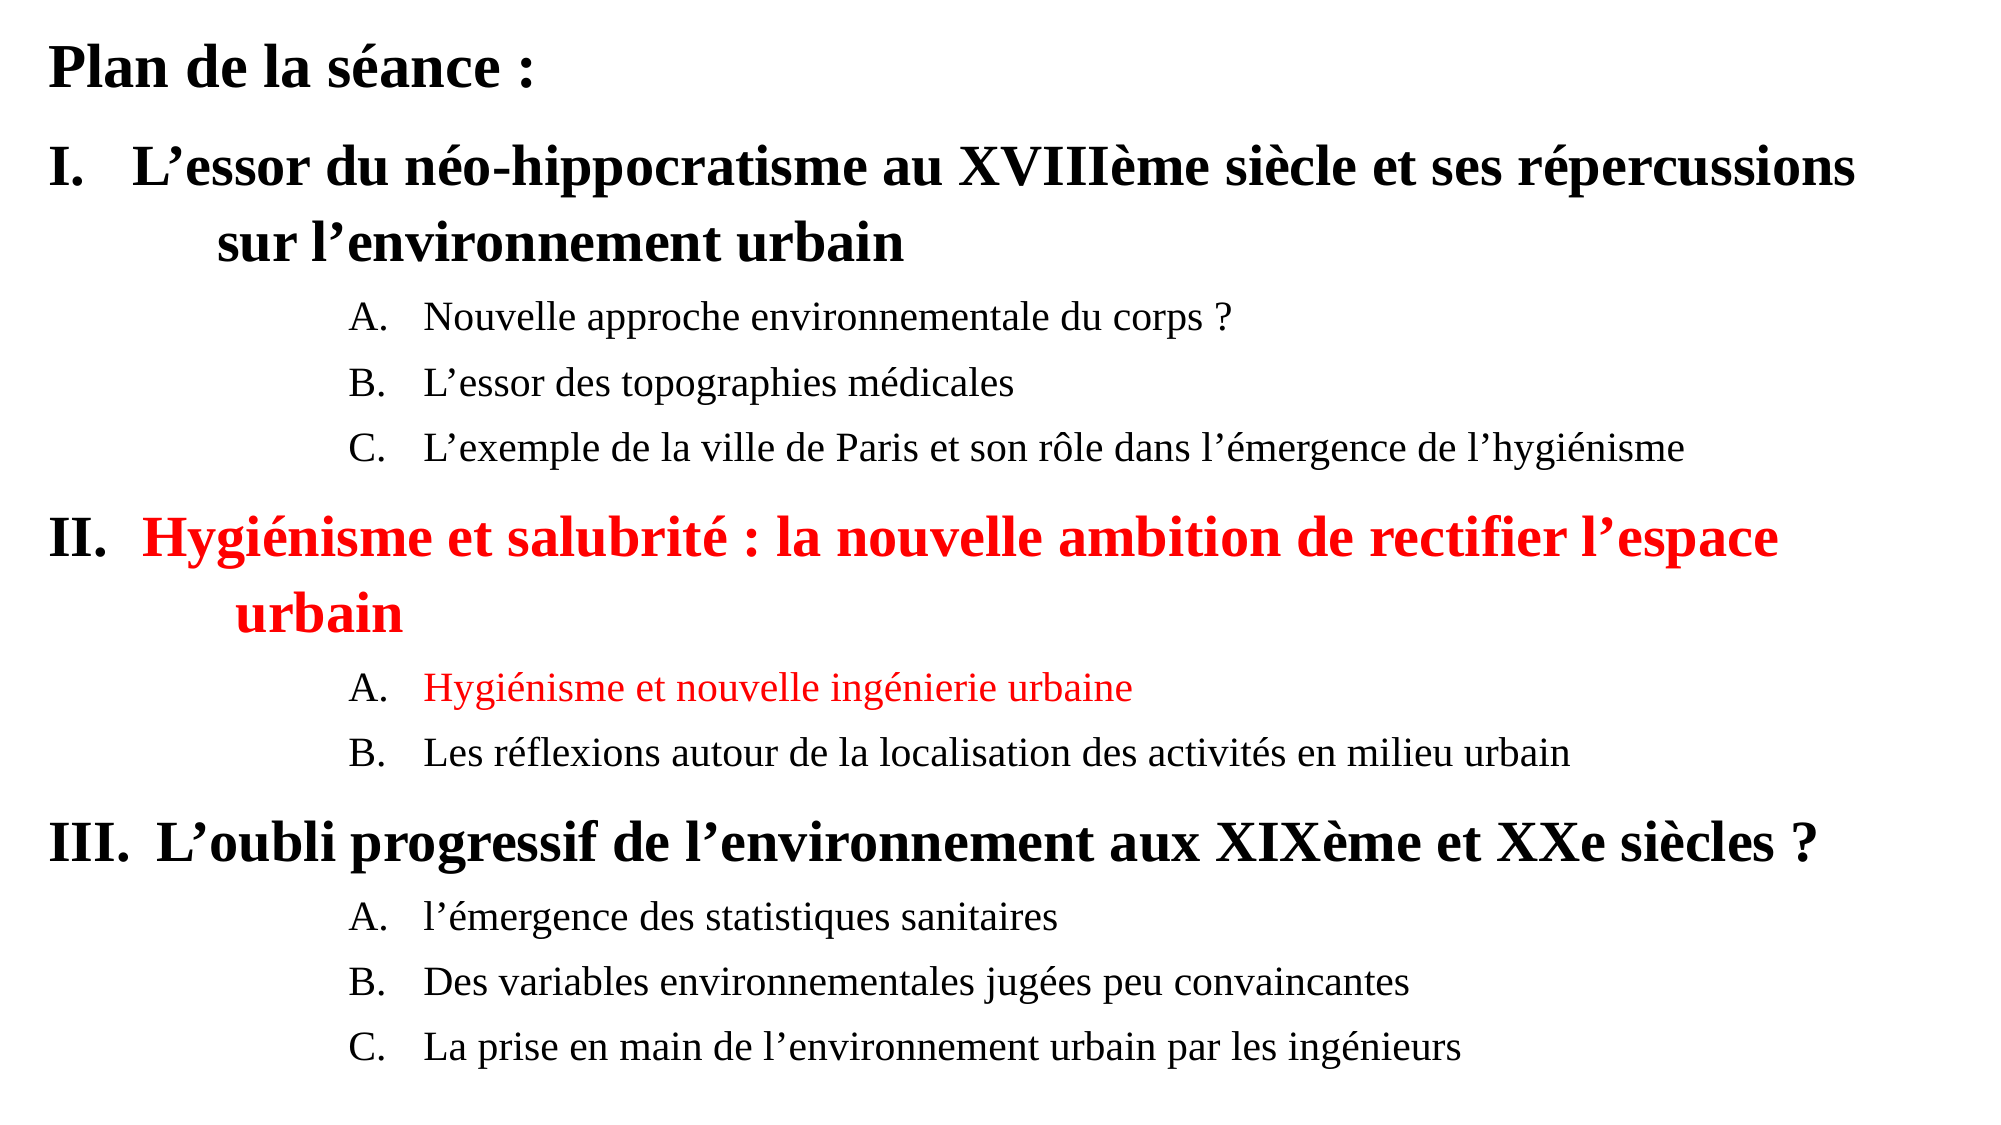

# Plan de la séance :
L’essor du néo-hippocratisme au XVIIIème siècle et ses répercussions sur l’environnement urbain
Nouvelle approche environnementale du corps ?
L’essor des topographies médicales
L’exemple de la ville de Paris et son rôle dans l’émergence de l’hygiénisme
Hygiénisme et salubrité : la nouvelle ambition de rectifier l’espace urbain
Hygiénisme et nouvelle ingénierie urbaine
Les réflexions autour de la localisation des activités en milieu urbain
 L’oubli progressif de l’environnement aux XIXème et XXe siècles ?
l’émergence des statistiques sanitaires
Des variables environnementales jugées peu convaincantes
La prise en main de l’environnement urbain par les ingénieurs